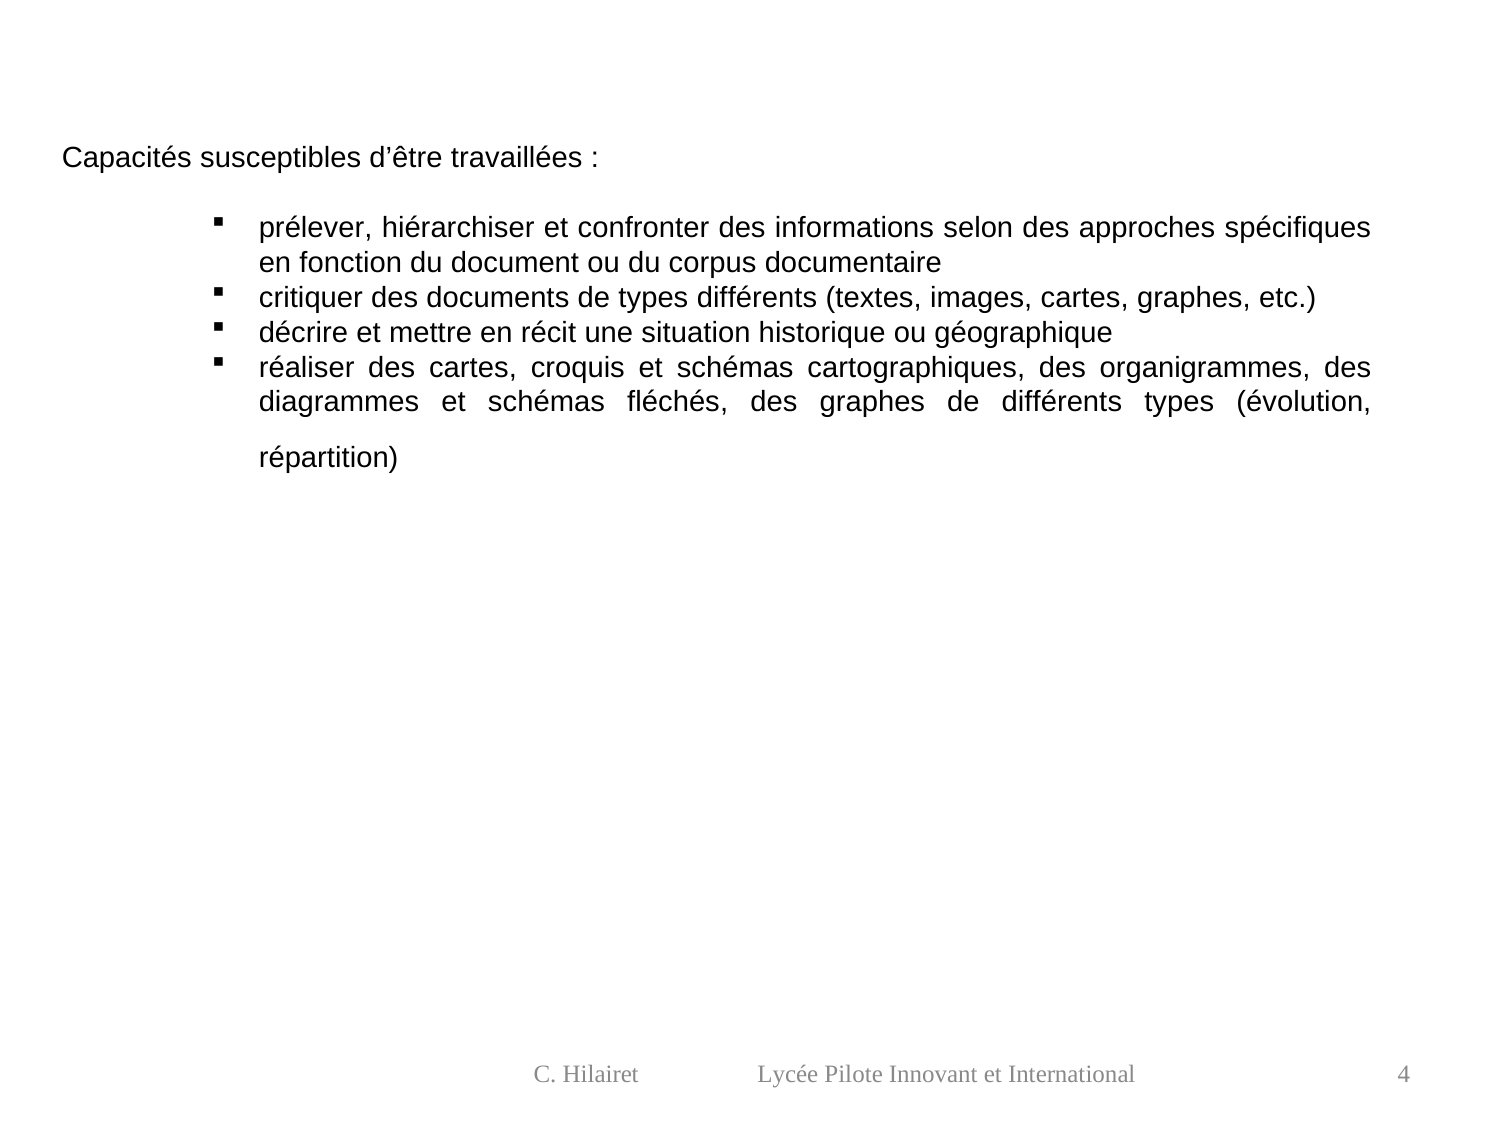

Capacités susceptibles d’être travaillées :
prélever, hiérarchiser et confronter des informations selon des approches spécifiques en fonction du document ou du corpus documentaire
critiquer des documents de types différents (textes, images, cartes, graphes, etc.)
décrire et mettre en récit une situation historique ou géographique
réaliser des cartes, croquis et schémas cartographiques, des organigrammes, des diagrammes et schémas fléchés, des graphes de différents types (évolution, répartition)
C. Hilairet Lycée Pilote Innovant et International